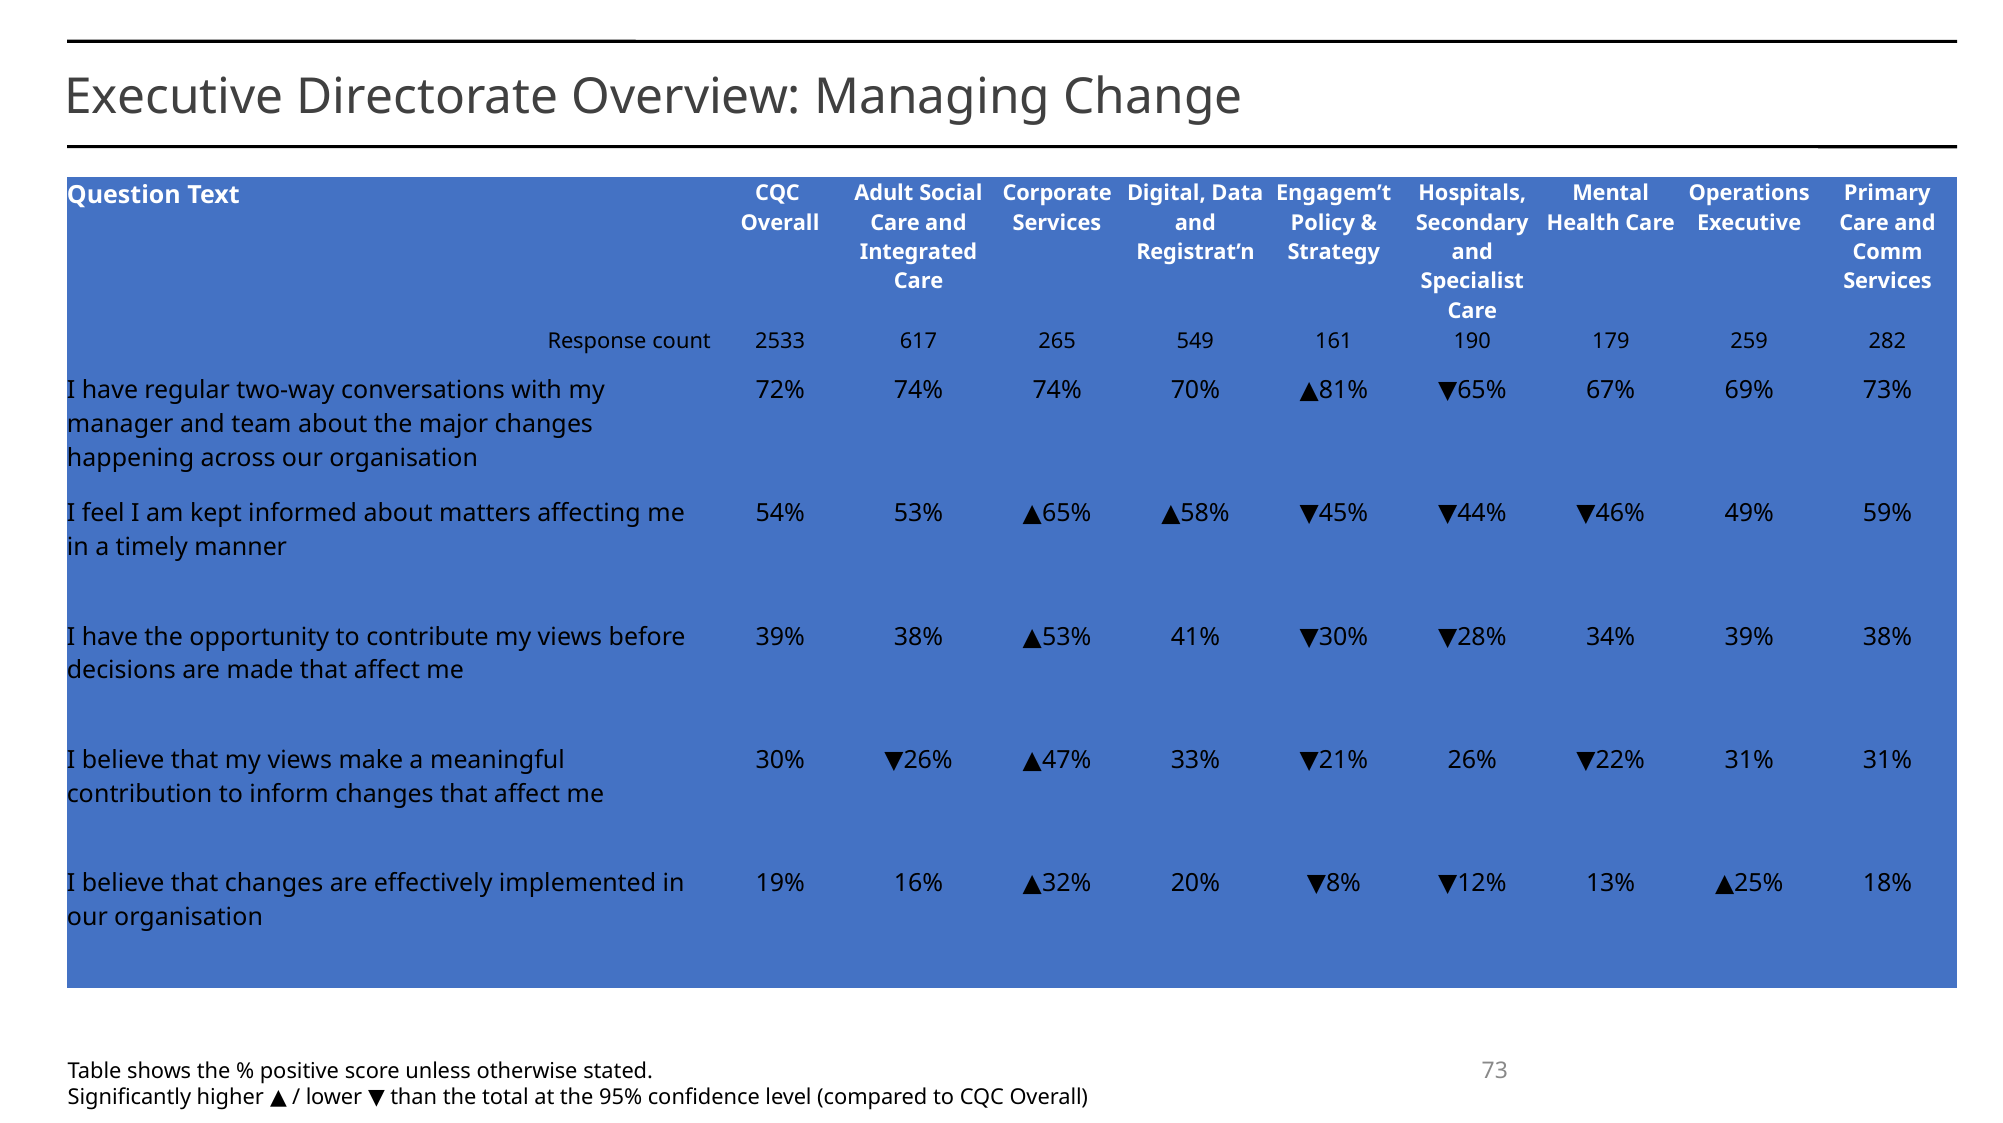

# Executive Directorate Overview: Managing Change
| Question Text | CQC Overall | Adult Social Care and Integrated Care | Corporate Services | Digital, Data and Registrat’n | Engagem’t Policy & Strategy | Hospitals, Secondary and Specialist Care | Mental Health Care | Operations Executive | Primary Care and Comm Services |
| --- | --- | --- | --- | --- | --- | --- | --- | --- | --- |
| Response count | 2533 | 617 | 265 | 549 | 161 | 190 | 179 | 259 | 282 |
| I have regular two-way conversations with my manager and team about the major changes happening across our organisation | 72% | 74% | 74% | 70% | ▲81% | ▼65% | 67% | 69% | 73% |
| I feel I am kept informed about matters affecting me in a timely manner | 54% | 53% | ▲65% | ▲58% | ▼45% | ▼44% | ▼46% | 49% | 59% |
| I have the opportunity to contribute my views before decisions are made that affect me | 39% | 38% | ▲53% | 41% | ▼30% | ▼28% | 34% | 39% | 38% |
| I believe that my views make a meaningful contribution to inform changes that affect me | 30% | ▼26% | ▲47% | 33% | ▼21% | 26% | ▼22% | 31% | 31% |
| I believe that changes are effectively implemented in our organisation | 19% | 16% | ▲32% | 20% | ▼8% | ▼12% | 13% | ▲25% | 18% |
Table shows the % positive score unless otherwise stated.
Significantly higher ▲ / lower ▼ than the total at the 95% confidence level (compared to CQC Overall)